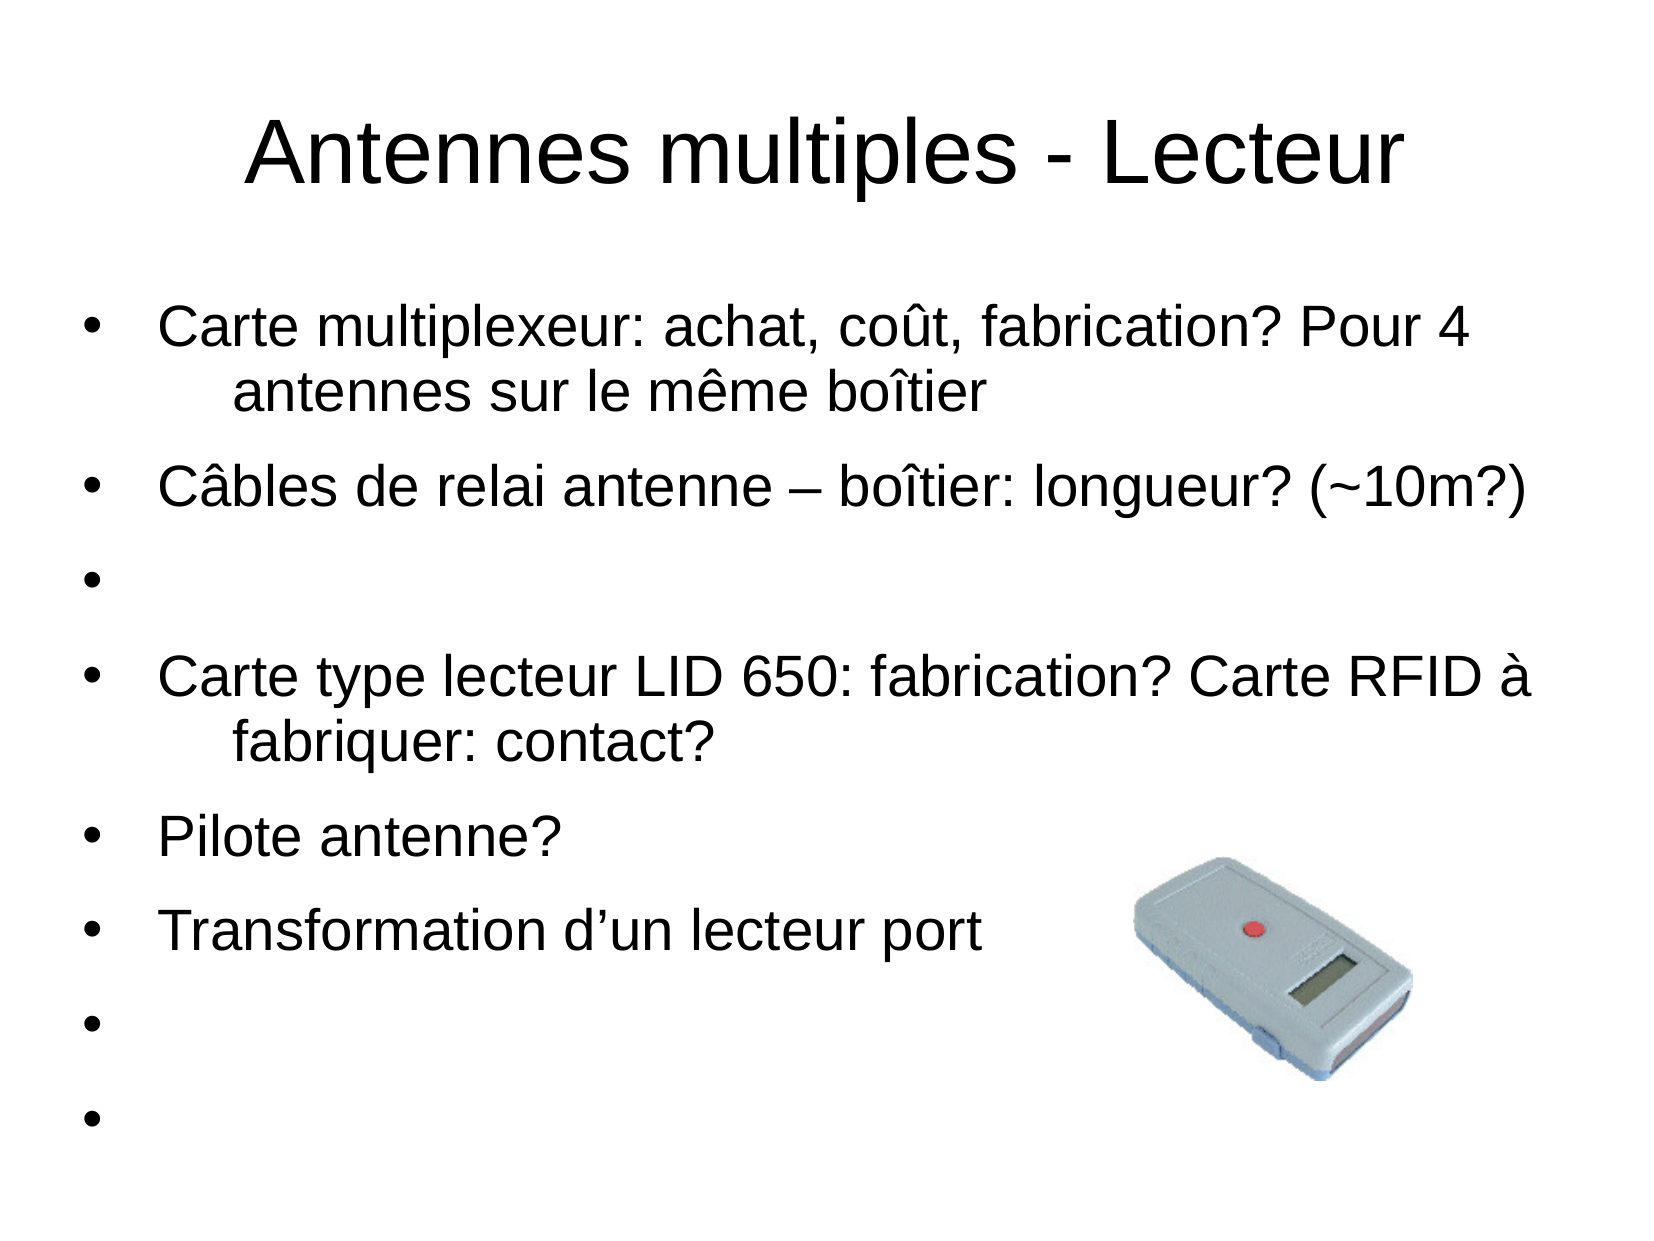

# Antennes multiples - Lecteur
Carte multiplexeur: achat, coût, fabrication? Pour 4 antennes sur le même boîtier
Câbles de relai antenne – boîtier: longueur? (~10m?)
Carte type lecteur LID 650: fabrication? Carte RFID à fabriquer: contact?
Pilote antenne?
Transformation d’un lecteur port